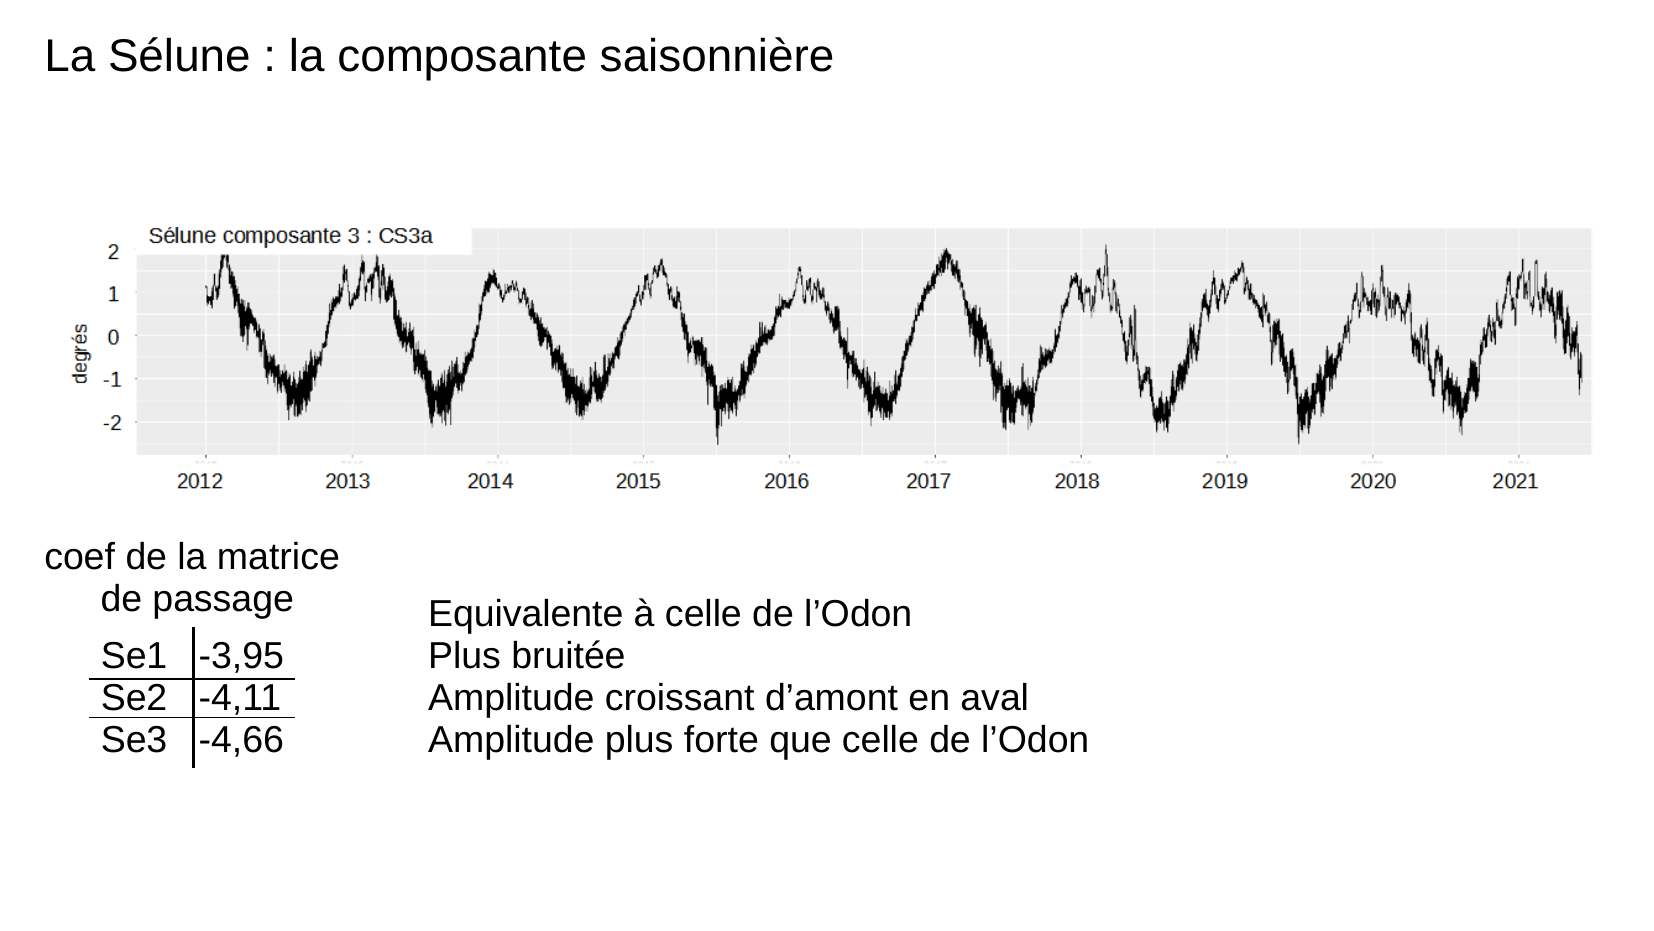

La Sélune : la composante saisonnière
coef de la matrice
de passage
Equivalente à celle de l’Odon
Plus bruitée
Amplitude croissant d’amont en aval
Amplitude plus forte que celle de l’Odon
Se1  -3,95
Se2  -4,11
Se3  -4,66